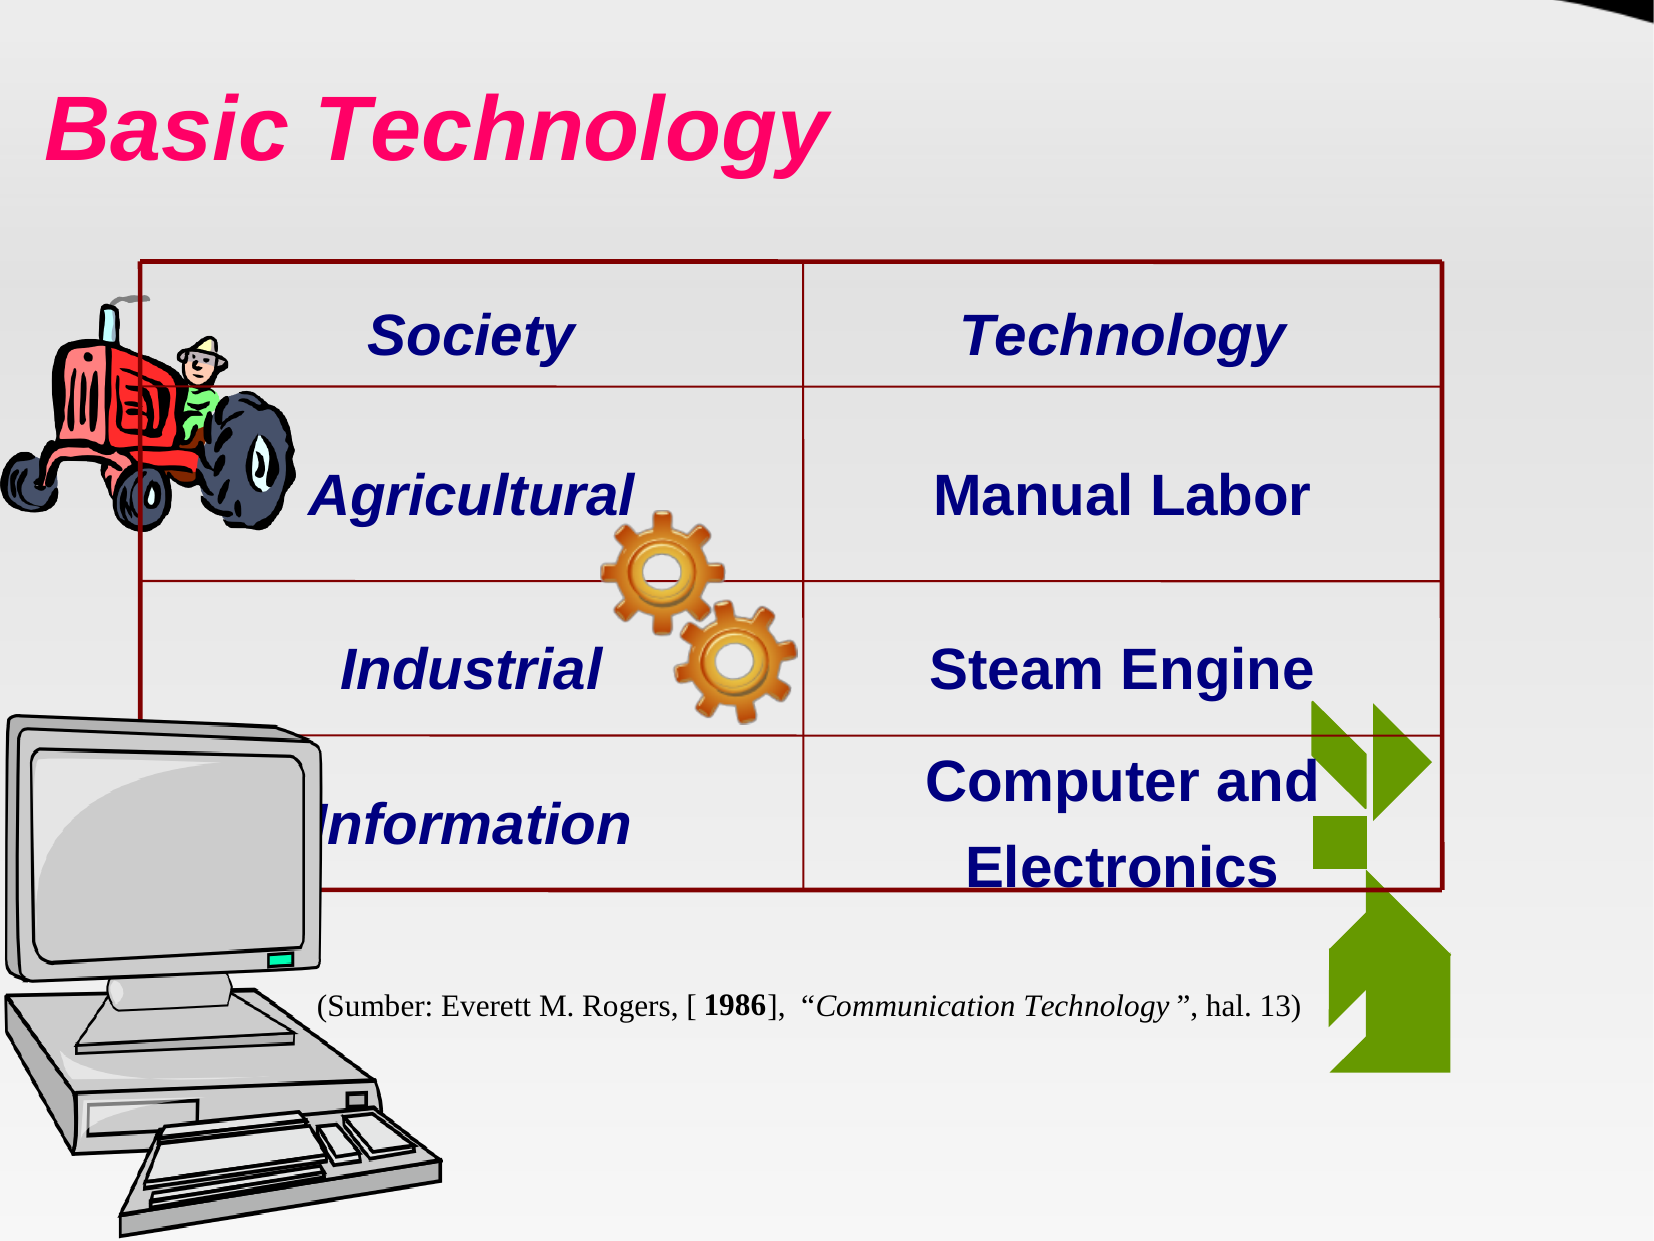

# Basic Technology
Society
Technology
Agricultural
Manual Labor
Industrial
Steam Engine
Information
Computer and Electronics
1986
(Sumber: Everett M. Rogers, [
], “
Communication Technology
”, hal. 13)‏